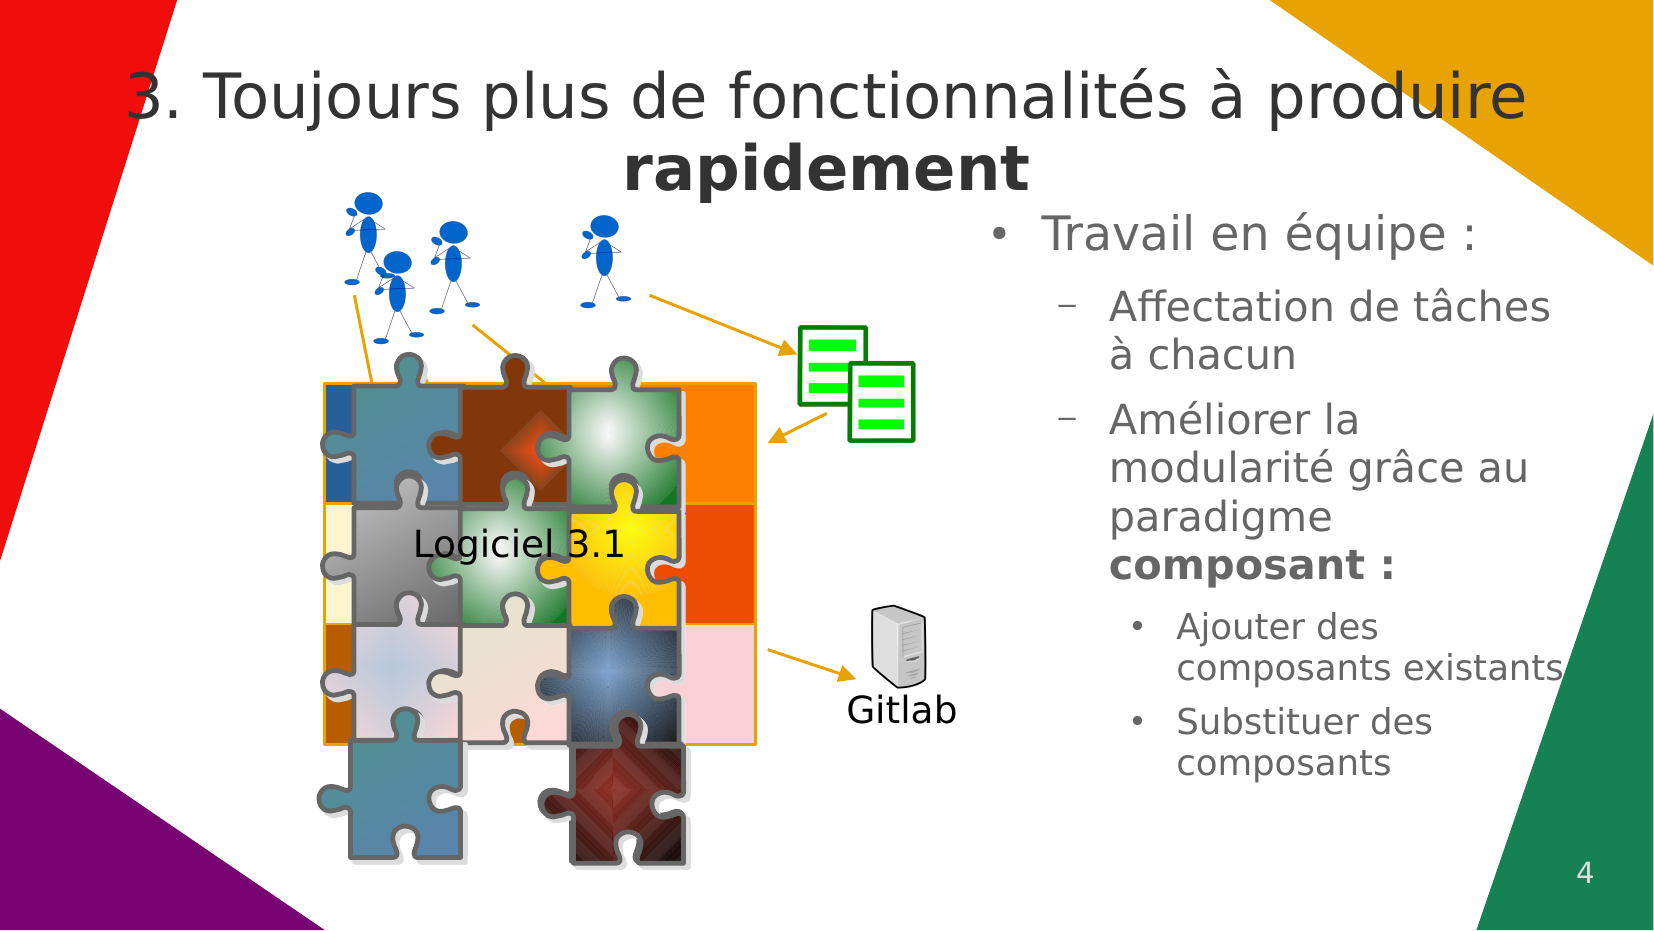

# 3. Toujours plus de fonctionnalités à produire rapidement
Travail en équipe :
Affectation de tâches à chacun
Améliorer la modularité grâce au paradigme composant :
Ajouter des composants existants
Substituer des composants
Logiciel 3.1
Logiciel 2.1
Gitlab
4